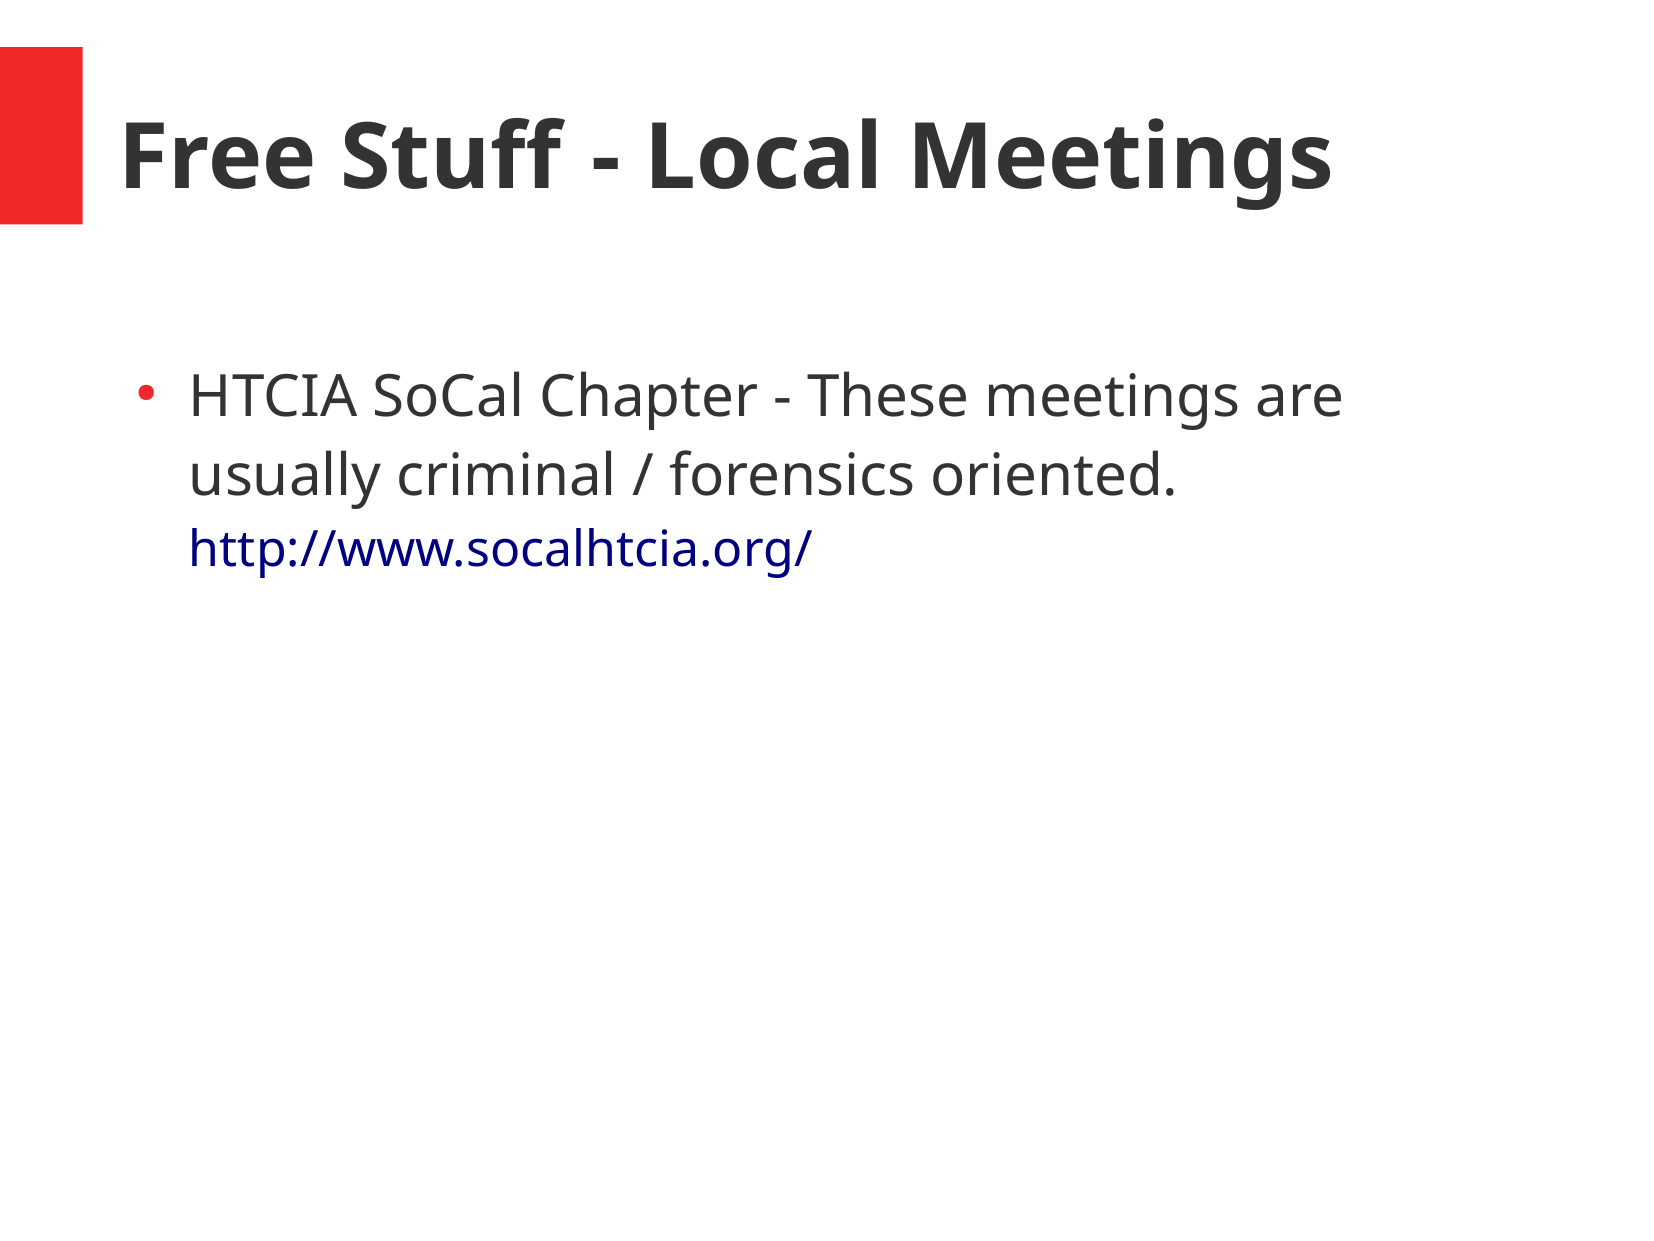

# Free Stuff	 - Local Meetings
HTCIA SoCal Chapter - These meetings are usually criminal / forensics oriented. http://www.socalhtcia.org/